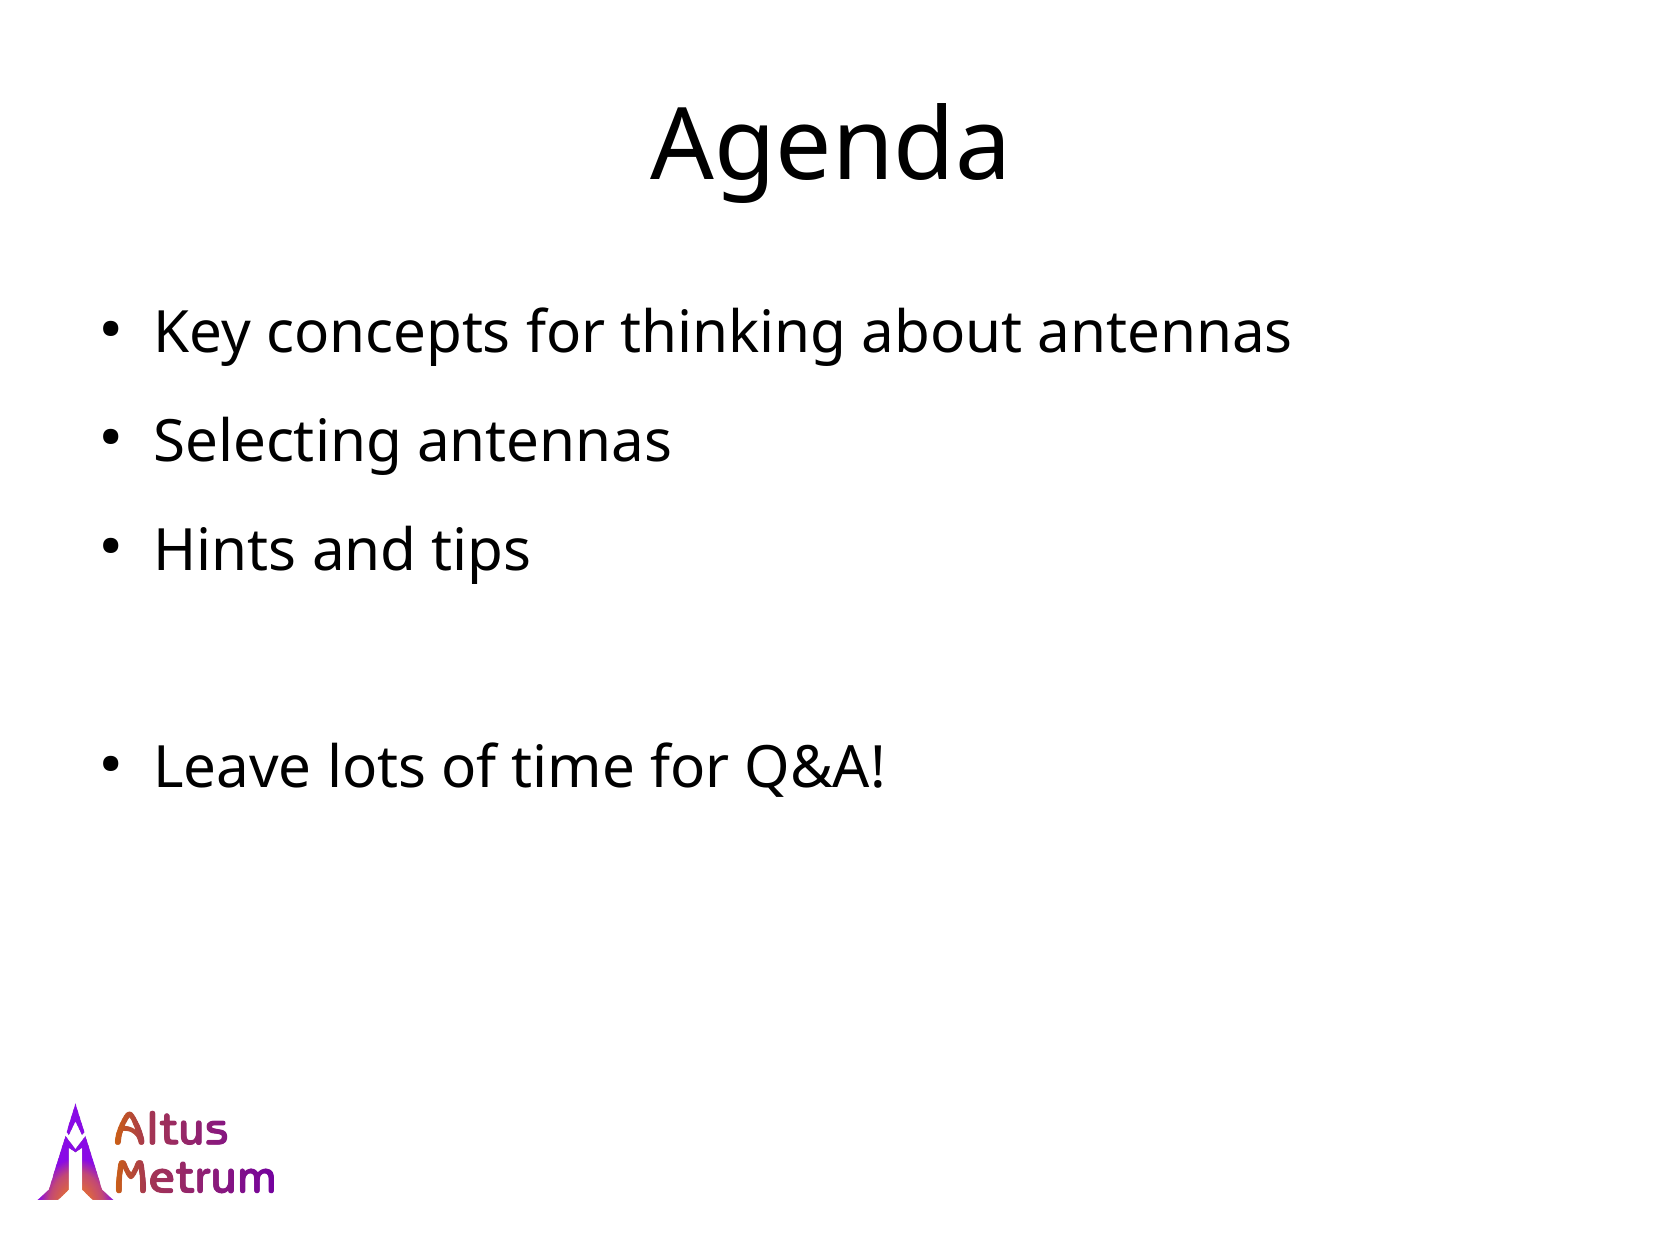

# Agenda
Key concepts for thinking about antennas
Selecting antennas
Hints and tips
Leave lots of time for Q&A!